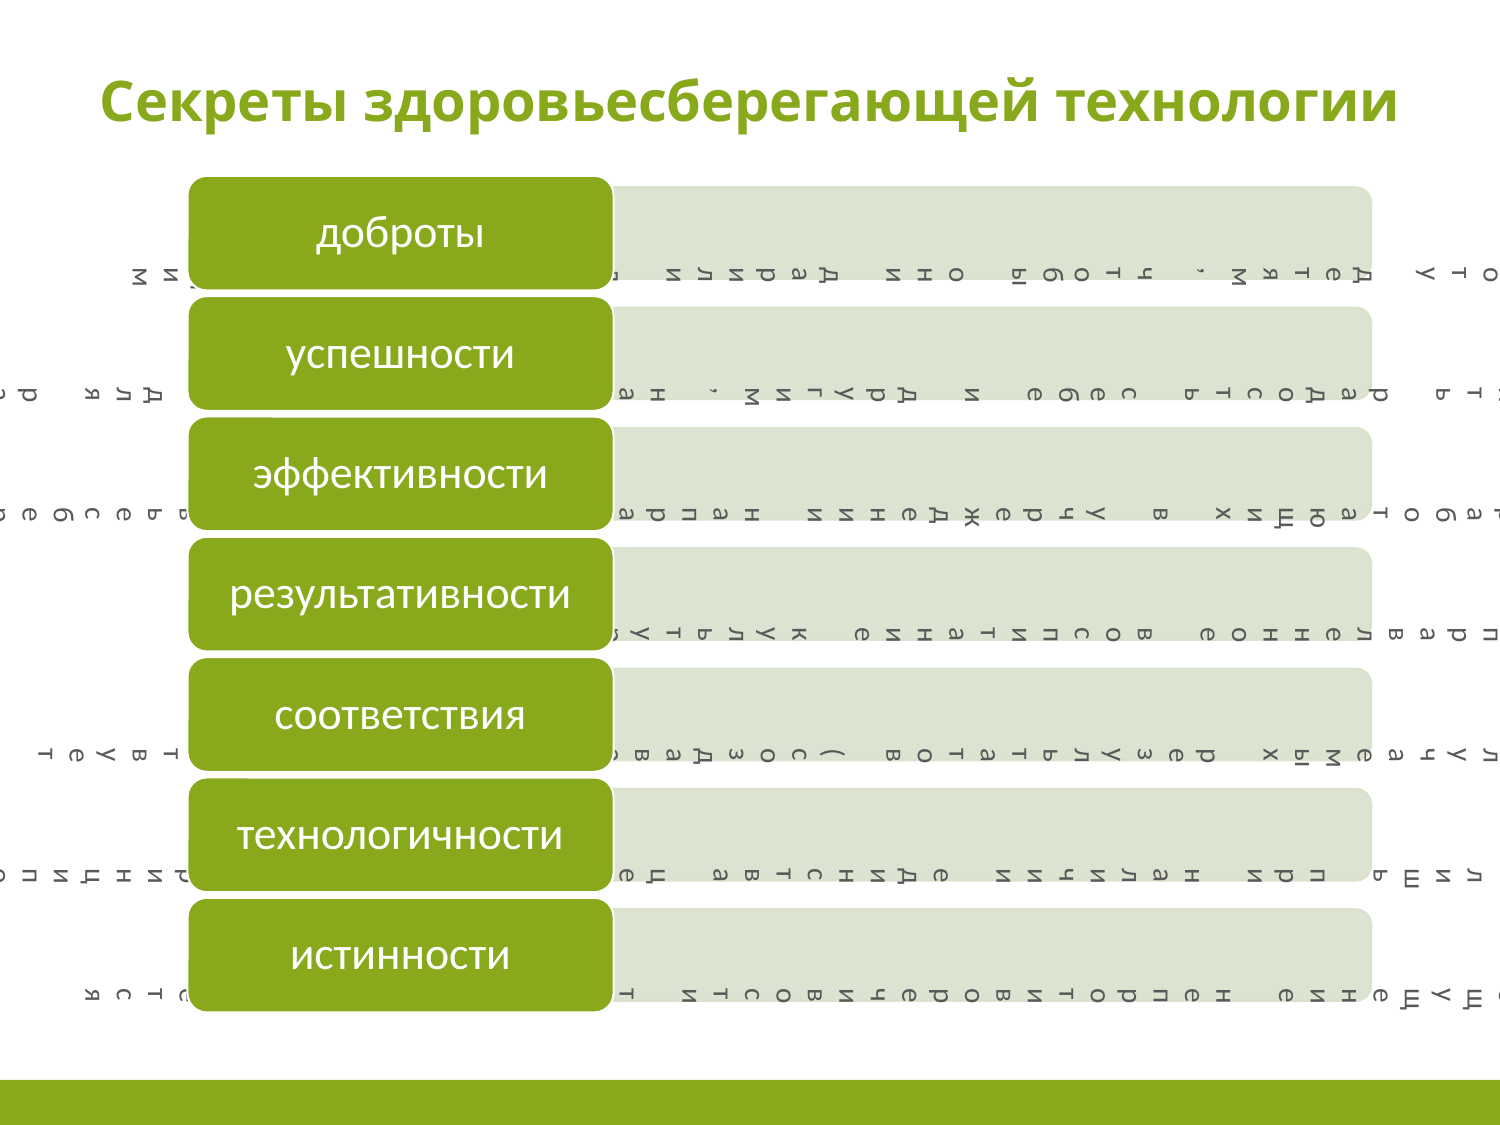

Дарить доброту детям, чтобы они дарили добро окружающим
Стремление и готовность дарить радость себе и другим, находить поводы для радости всегда
# Секреты здоровьесберегающей технологии
Профессионализм ВСЕХ работающих в учреждении направлен на здоровьесбережение
доброты
Целенаправленное воспитание культуры здоровья
успешности
Объективное отслеживание получаемых результатов (создаваемое соответствует задуманному)
эффективности
Работающая технология возможна лишь при наличии единства целей, задач, принципов и методологий
результативности
Интуитивное ощущение непротиворечивости того, что делается
соответствия
технологичности
истинности